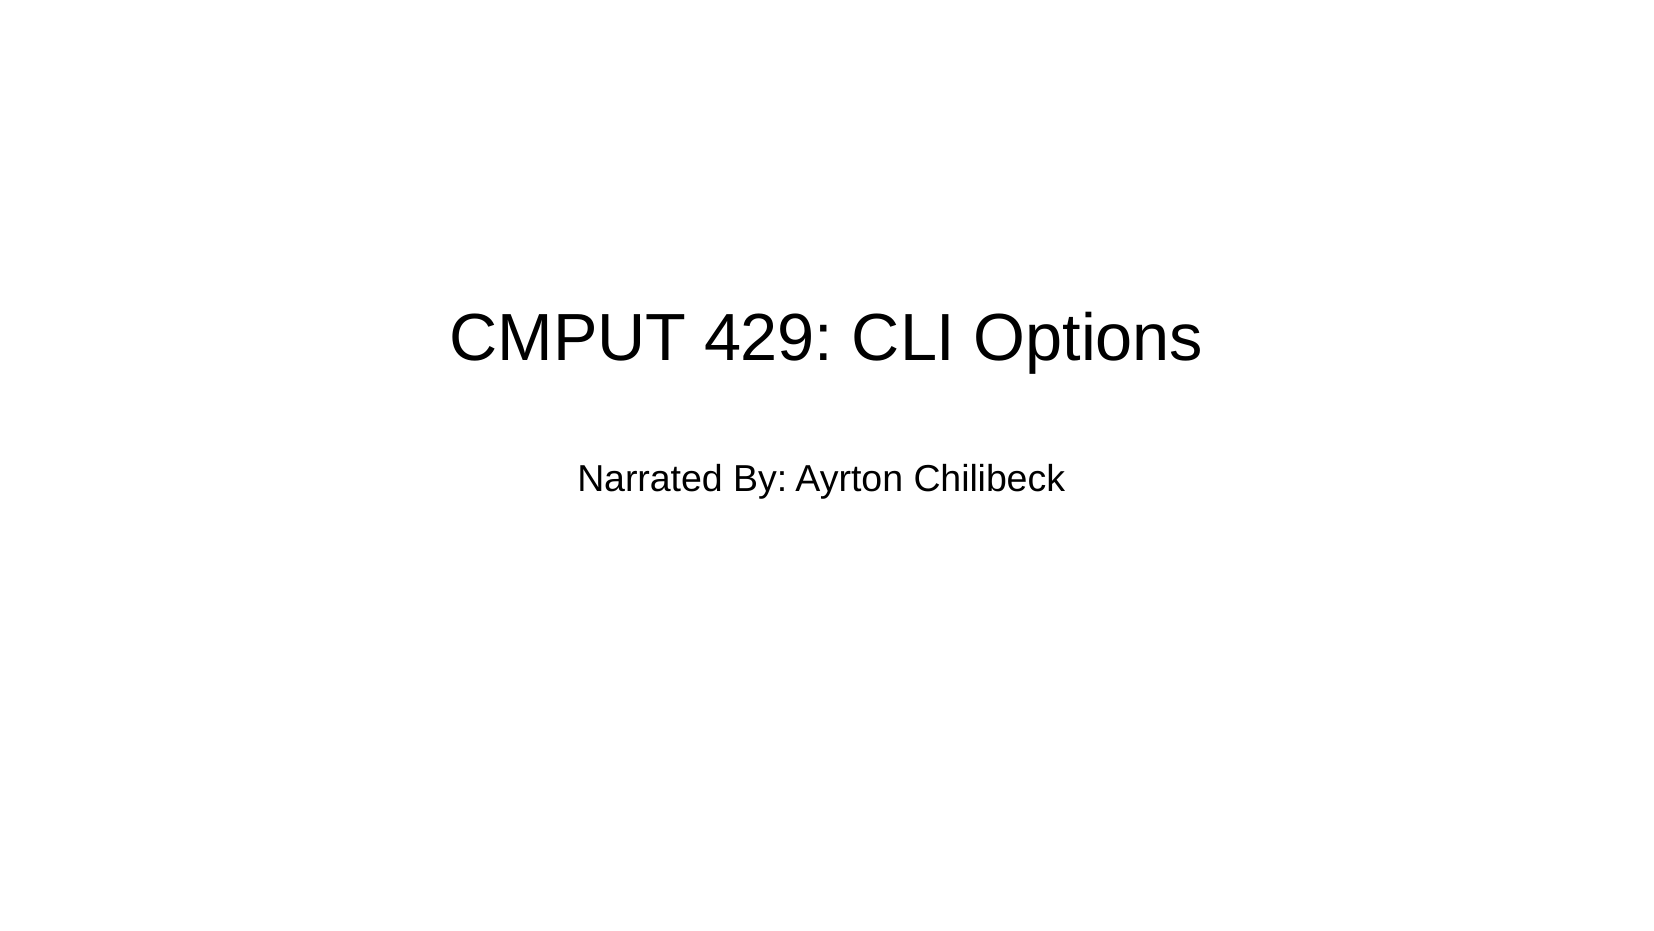

# CMPUT 429: CLI Options
Narrated By: Ayrton Chilibeck